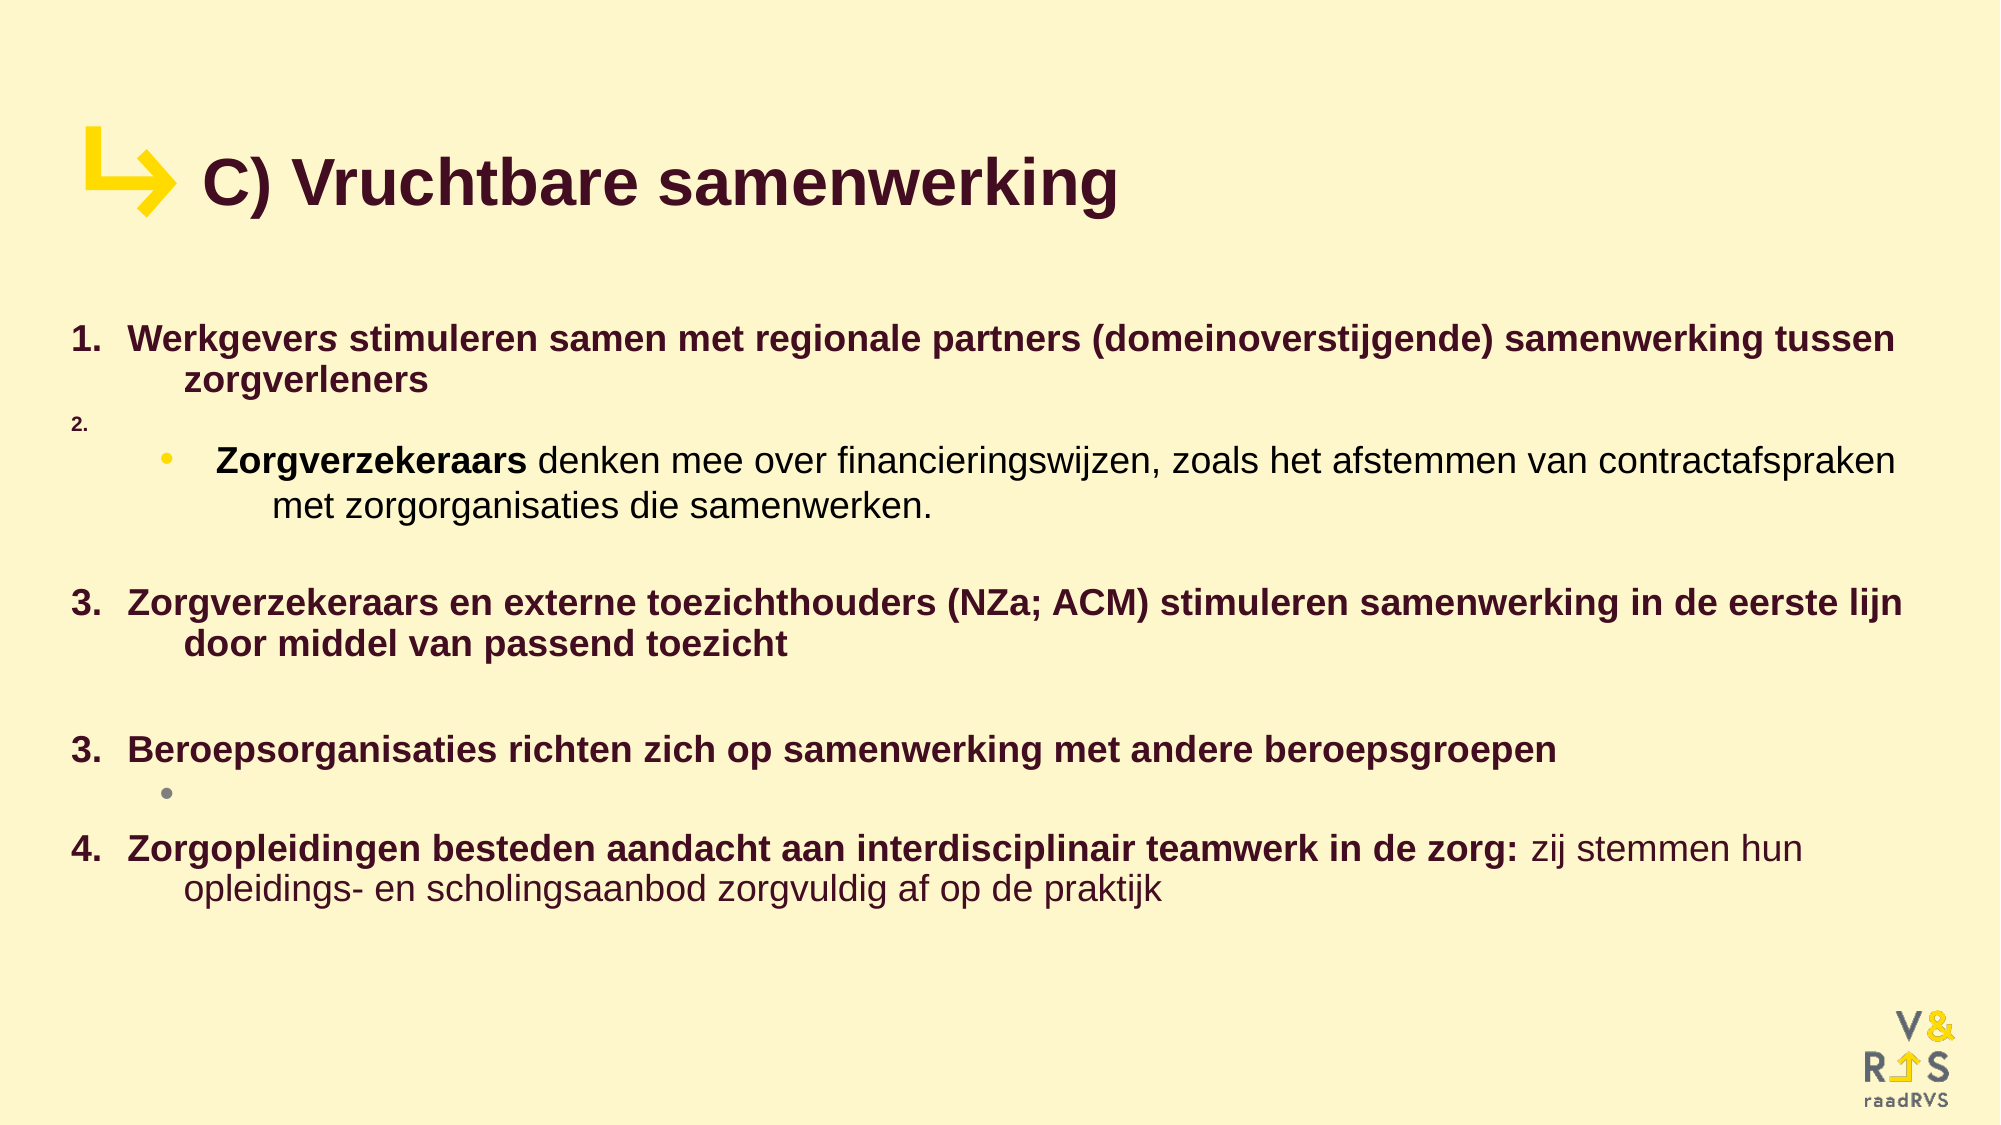

# C) Vruchtbare samenwerking
Werkgevers stimuleren samen met regionale partners (domeinoverstijgende) samenwerking tussen zorgverleners
Zorgverzekeraars denken mee over financieringswijzen, zoals het afstemmen van contractafspraken met zorgorganisaties die samenwerken.
Zorgverzekeraars en externe toezichthouders (NZa; ACM) stimuleren samenwerking in de eerste lijn door middel van passend toezicht
Beroepsorganisaties richten zich op samenwerking met andere beroepsgroepen
Zorgopleidingen besteden aandacht aan interdisciplinair teamwerk in de zorg: zij stemmen hun opleidings- en scholingsaanbod zorgvuldig af op de praktijk